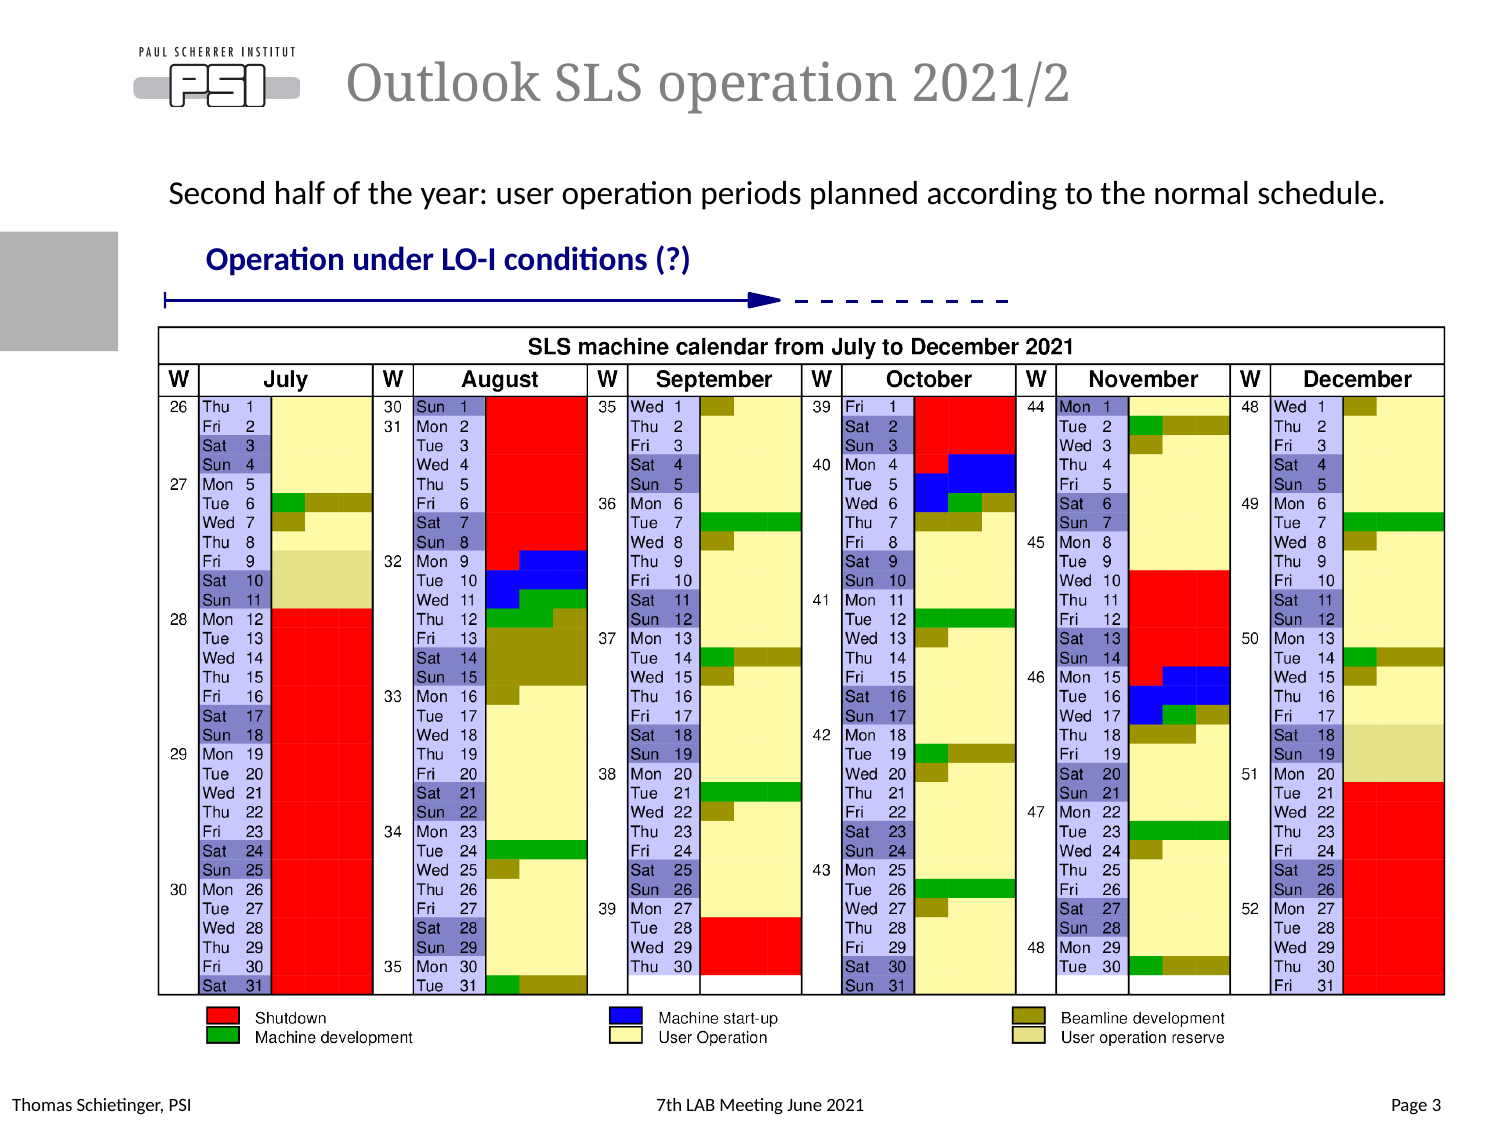

# Outlook SLS operation 2021/2
Second half of the year: user operation periods planned according to the normal schedule.
Operation under LO-I conditions (?)